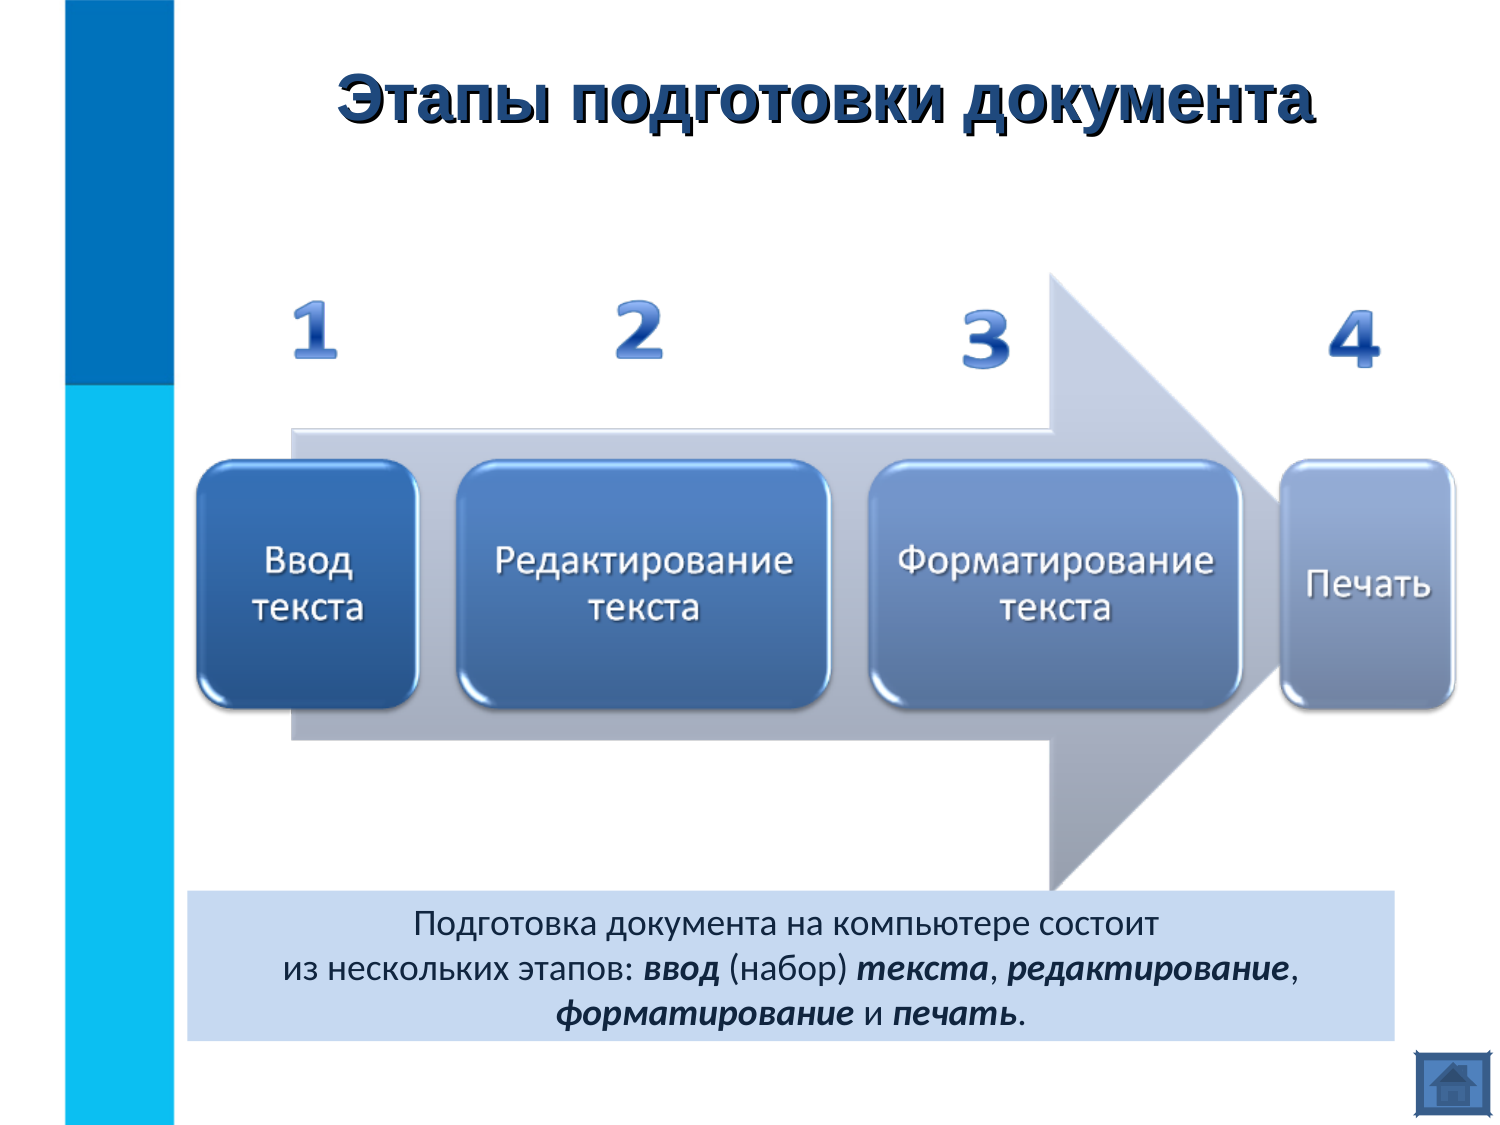

# Этапы подготовки документа
Подготовка документа на компьютере состоит
из нескольких этапов: ввод (набор) текста, редактирование, форматирование и печать.